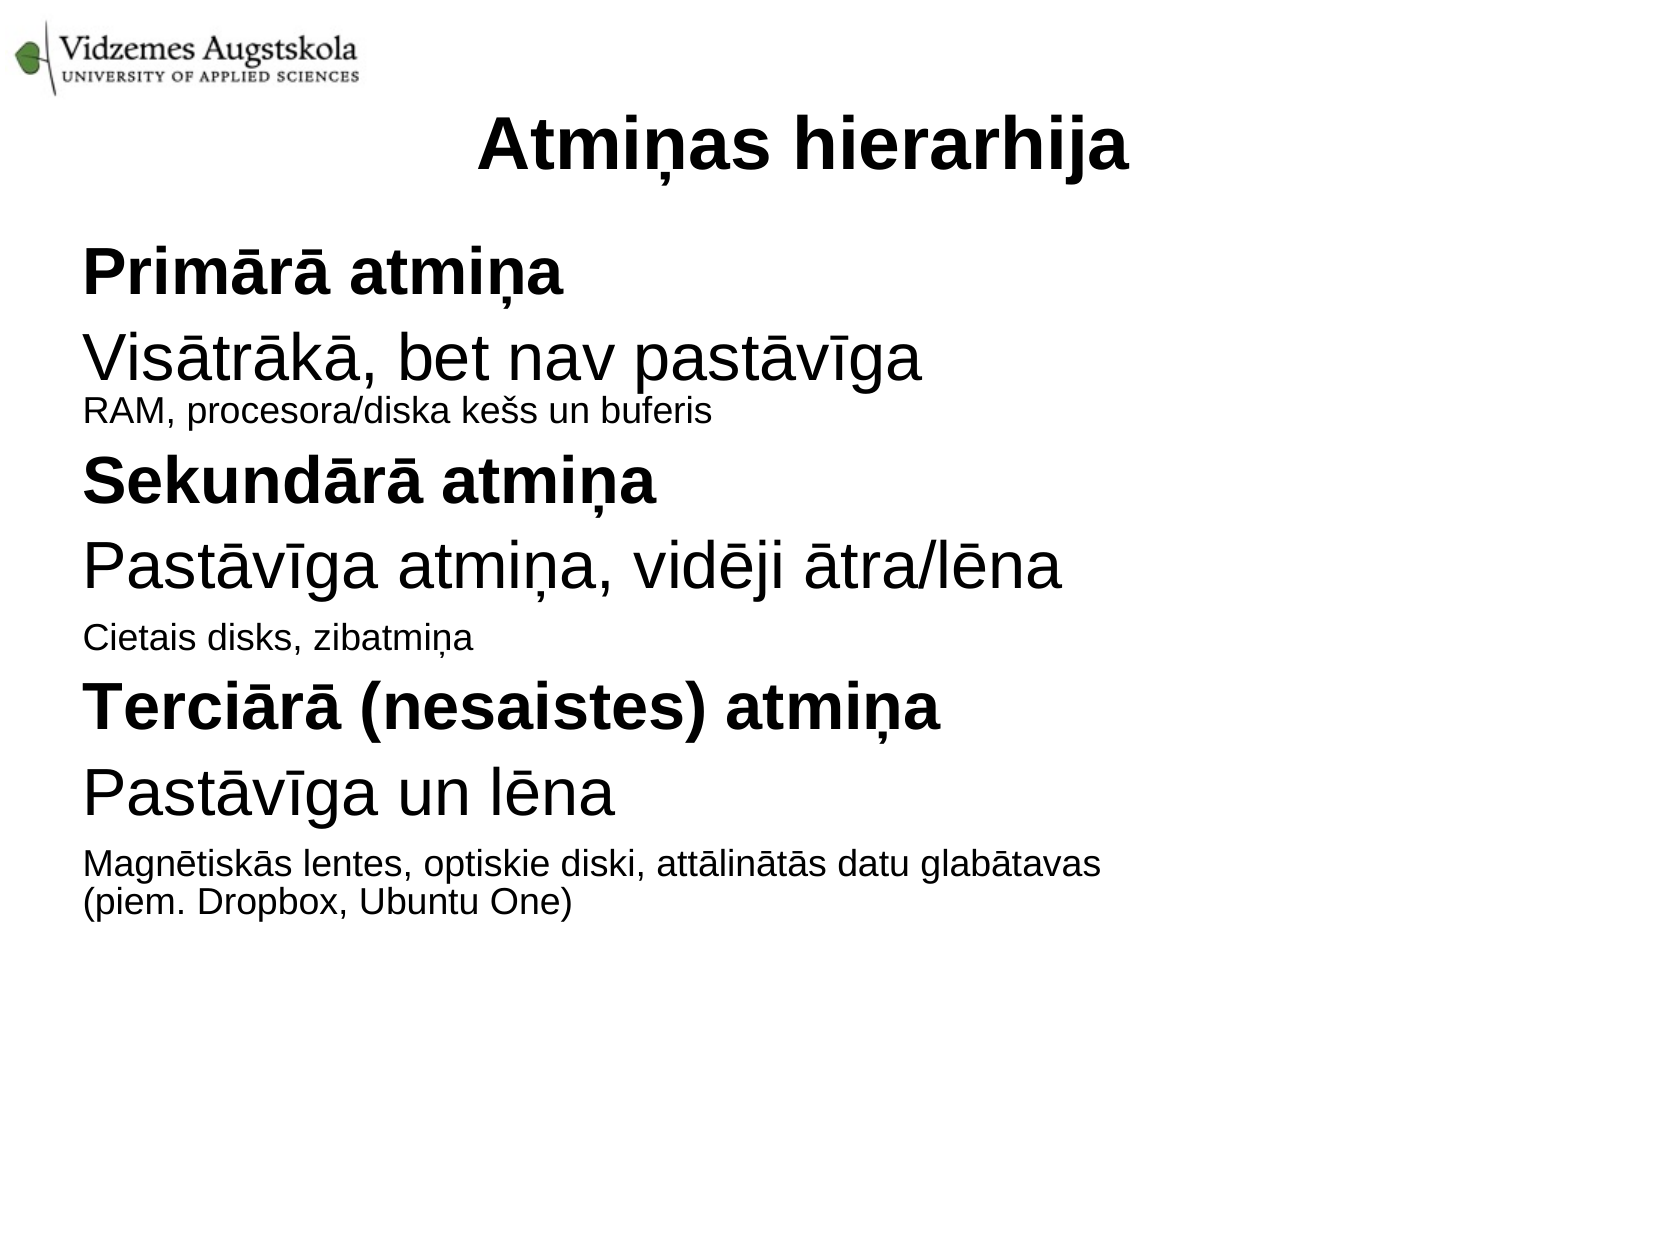

# Atmiņas hierarhija
Primārā atmiņa
Visātrākā, bet nav pastāvīga
RAM, procesora/diska kešs un buferis
Sekundārā atmiņa
Pastāvīga atmiņa, vidēji ātra/lēna
Cietais disks, zibatmiņa
Terciārā (nesaistes) atmiņa
Pastāvīga un lēna
Magnētiskās lentes, optiskie diski, attālinātās datu glabātavas
(piem. Dropbox, Ubuntu One)